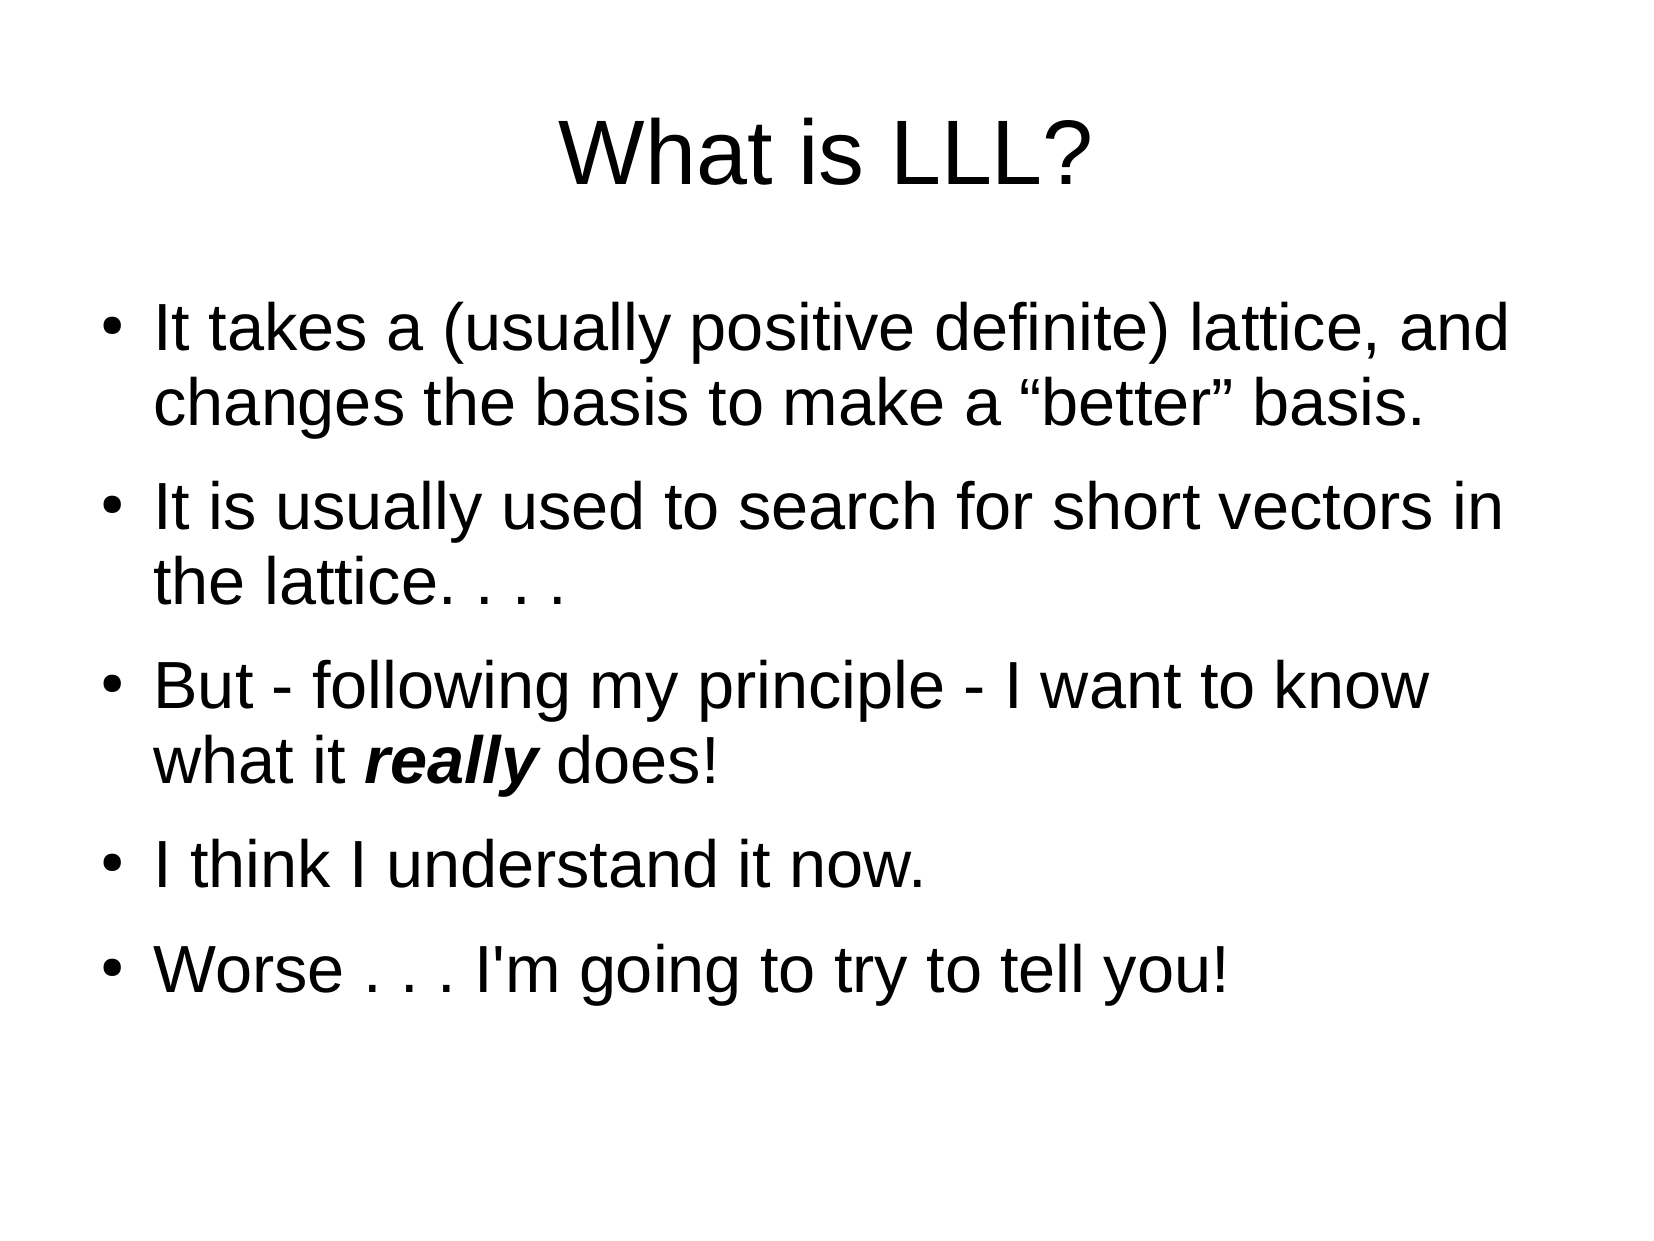

# What is LLL?
It takes a (usually positive definite) lattice, and changes the basis to make a “better” basis.
It is usually used to search for short vectors in the lattice. . . .
But - following my principle - I want to know what it really does!
I think I understand it now.
Worse . . . I'm going to try to tell you!